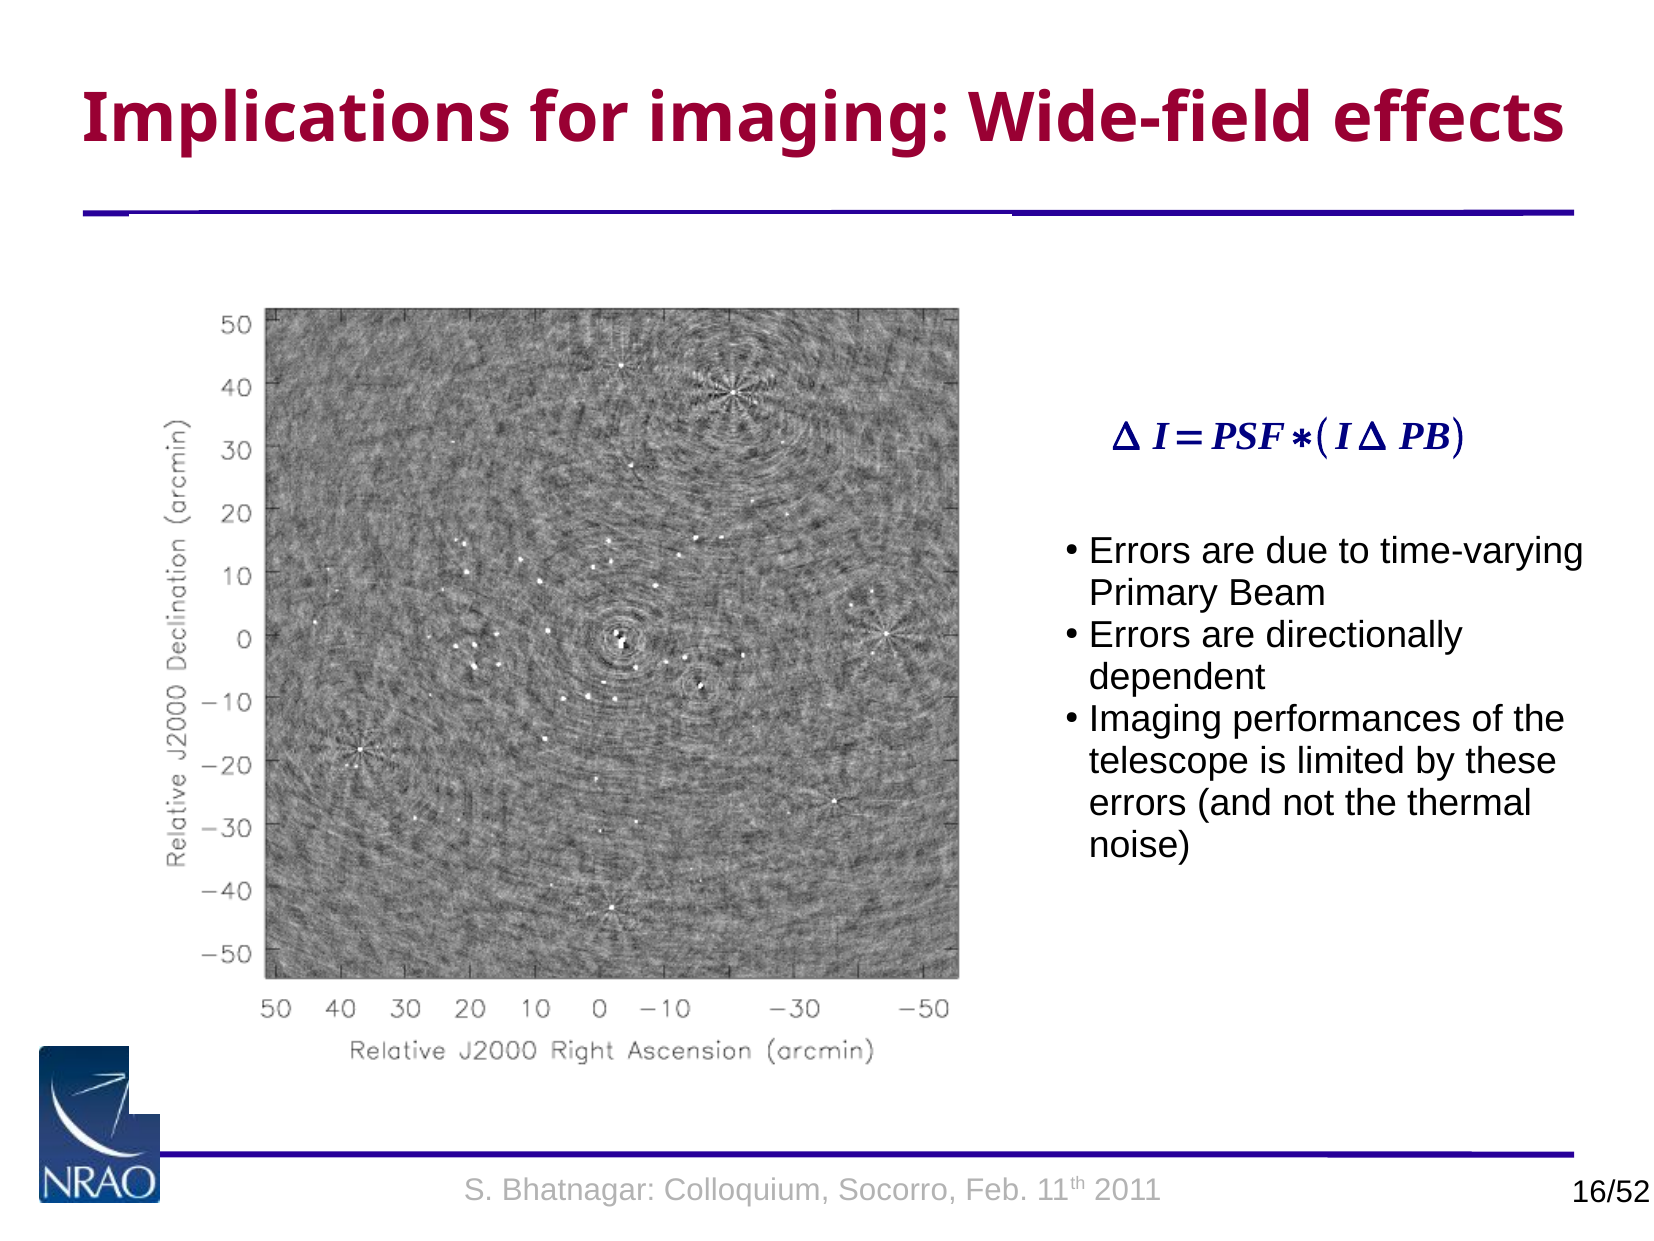

# Implications for imaging: Wide-field effects
 Errors are due to time-varying
 Primary Beam
 Errors are directionally
 dependent
 Imaging performances of the
 telescope is limited by these
 errors (and not the thermal
 noise)